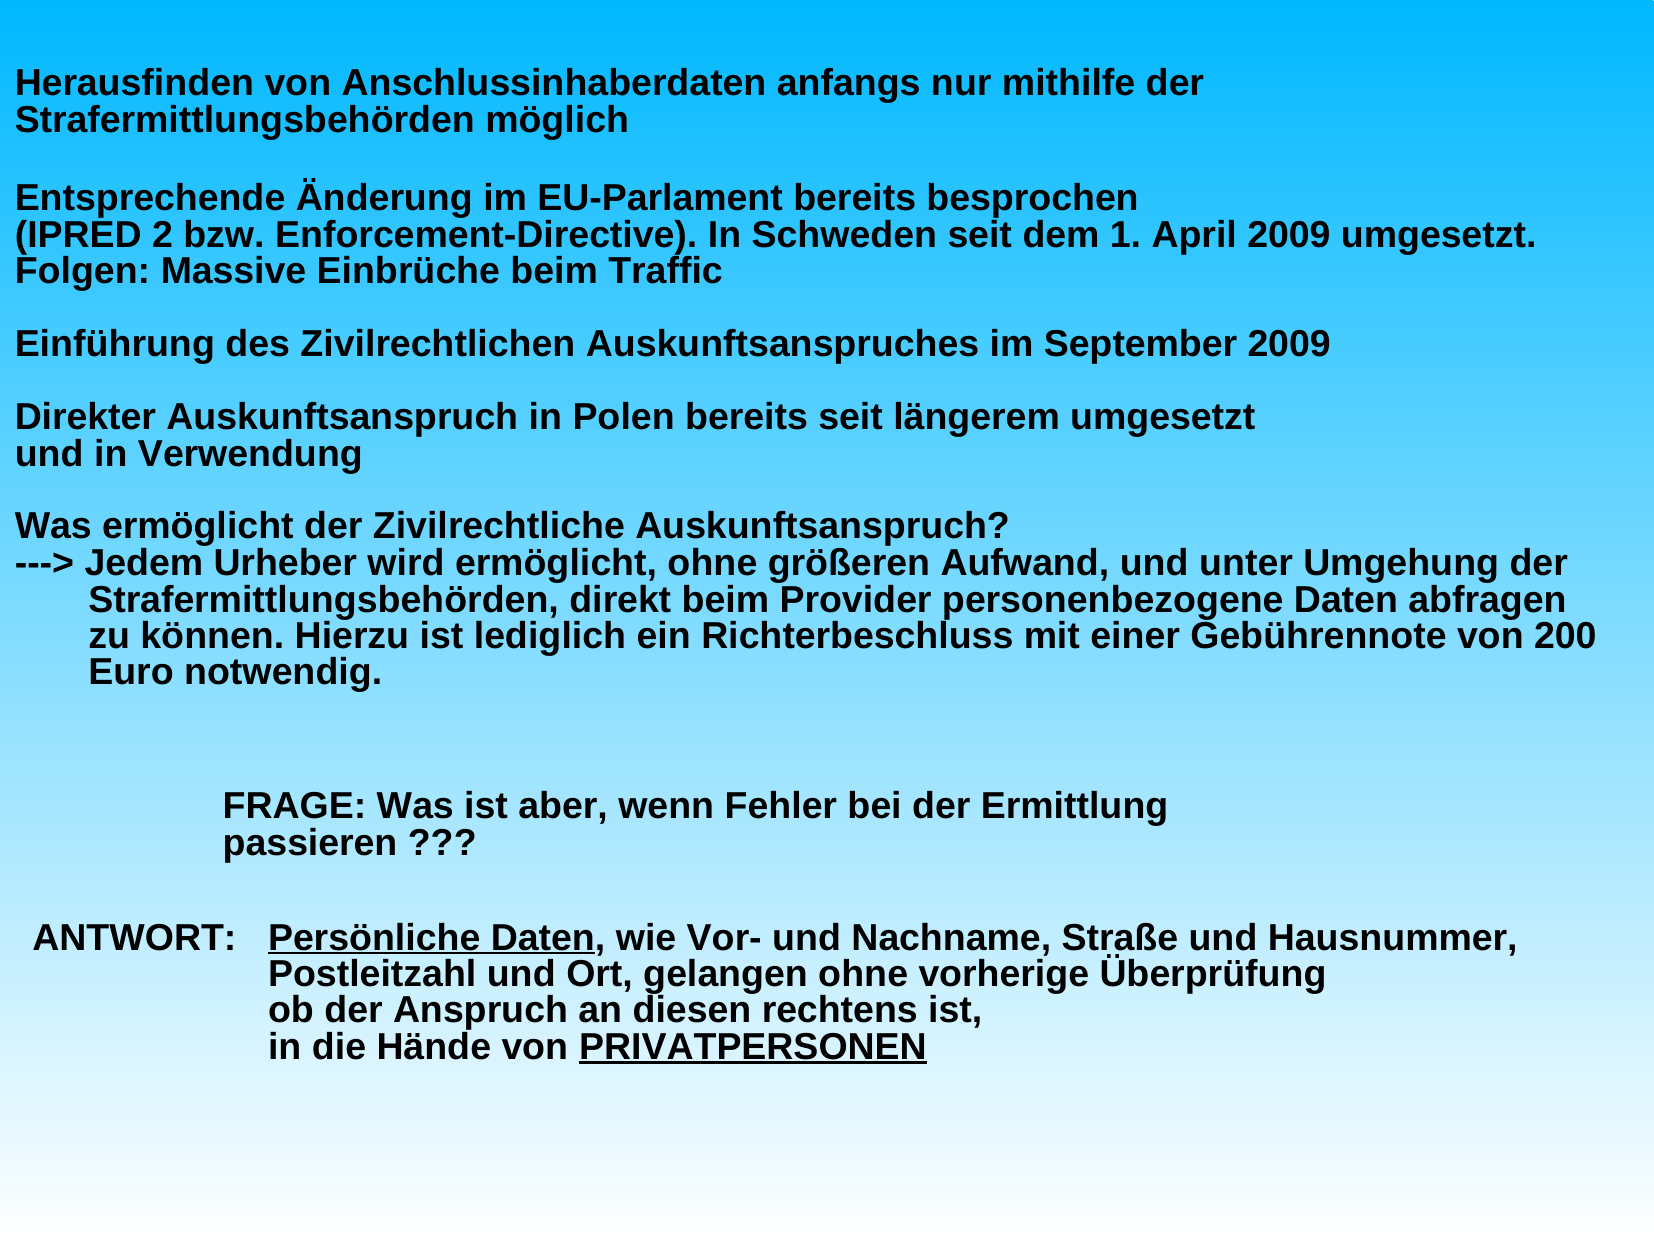

Herausfinden von Anschlussinhaberdaten anfangs nur mithilfe der
Strafermittlungsbehörden möglich
Entsprechende Änderung im EU-Parlament bereits besprochen
(IPRED 2 bzw. Enforcement-Directive). In Schweden seit dem 1. April 2009 umgesetzt.
Folgen: Massive Einbrüche beim Traffic
Einführung des Zivilrechtlichen Auskunftsanspruches im September 2009
Direkter Auskunftsanspruch in Polen bereits seit längerem umgesetzt
und in Verwendung
Was ermöglicht der Zivilrechtliche Auskunftsanspruch?
---> Jedem Urheber wird ermöglicht, ohne größeren Aufwand, und unter Umgehung der 	Strafermittlungsbehörden, direkt beim Provider personenbezogene Daten abfragen 	zu können. Hierzu ist lediglich ein Richterbeschluss mit einer Gebührennote von 200 	Euro notwendig.
FRAGE: Was ist aber, wenn Fehler bei der Ermittlung passieren ???
ANTWORT: 	Persönliche Daten, wie Vor- und Nachname, Straße und Hausnummer,
		Postleitzahl und Ort, gelangen ohne vorherige Überprüfung
		ob der Anspruch an diesen rechtens ist,
		in die Hände von PRIVATPERSONEN